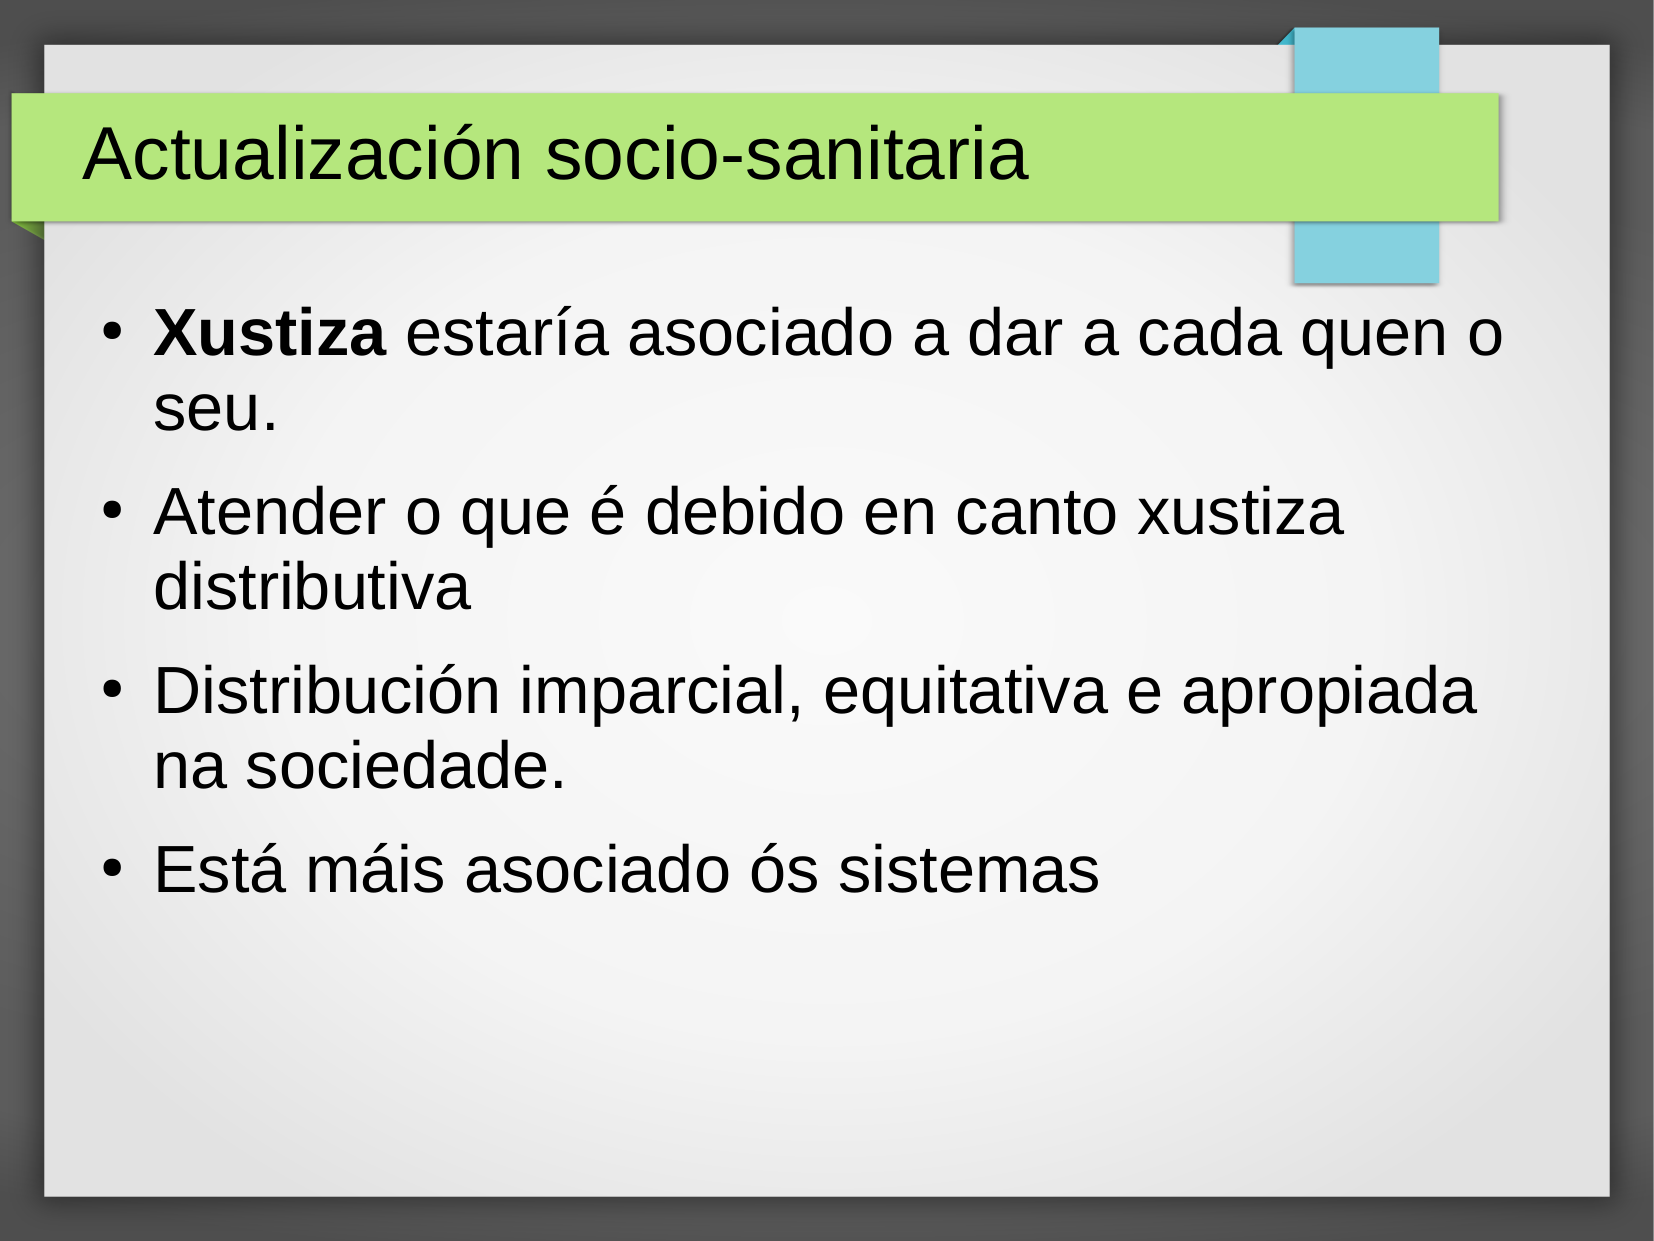

# Actualización socio-sanitaria
Xustiza estaría asociado a dar a cada quen o seu.
Atender o que é debido en canto xustiza distributiva
Distribución imparcial, equitativa e apropiada na sociedade.
Está máis asociado ós sistemas